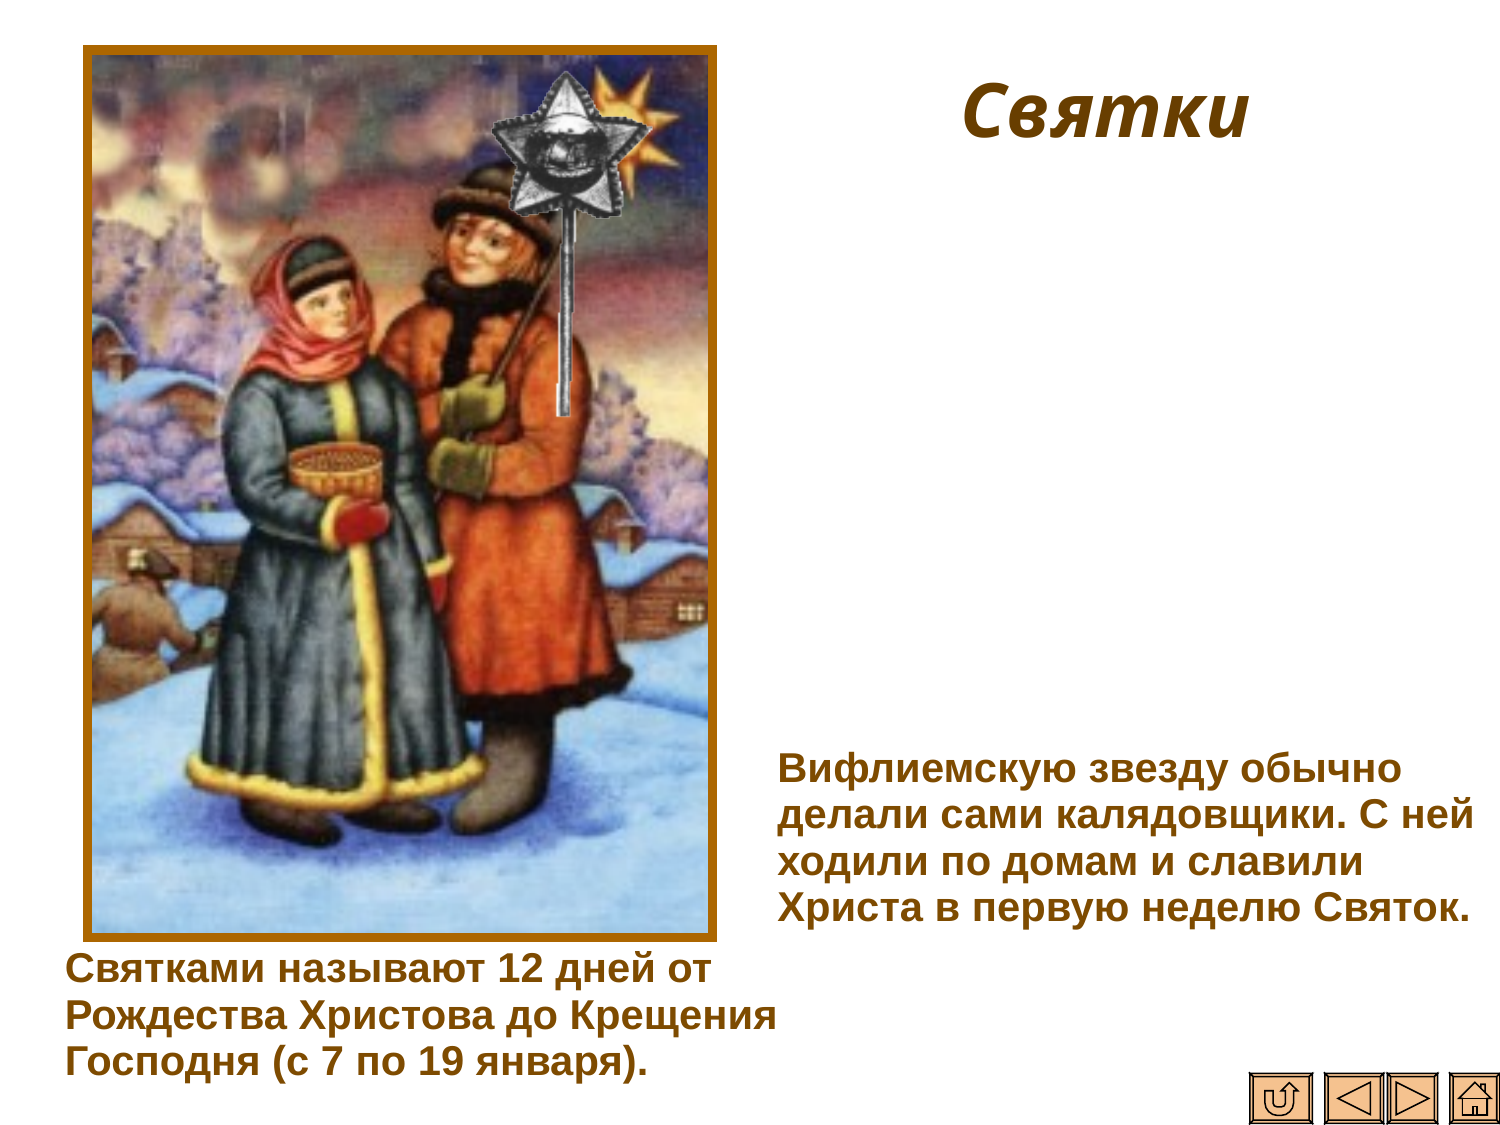

Святки
Вифлиемскую звезду обычно делали сами калядовщики. С ней ходили по домам и славили Христа в первую неделю Святок.
Святками называют 12 дней от Рождества Христова до Крещения Господня (с 7 по 19 января).